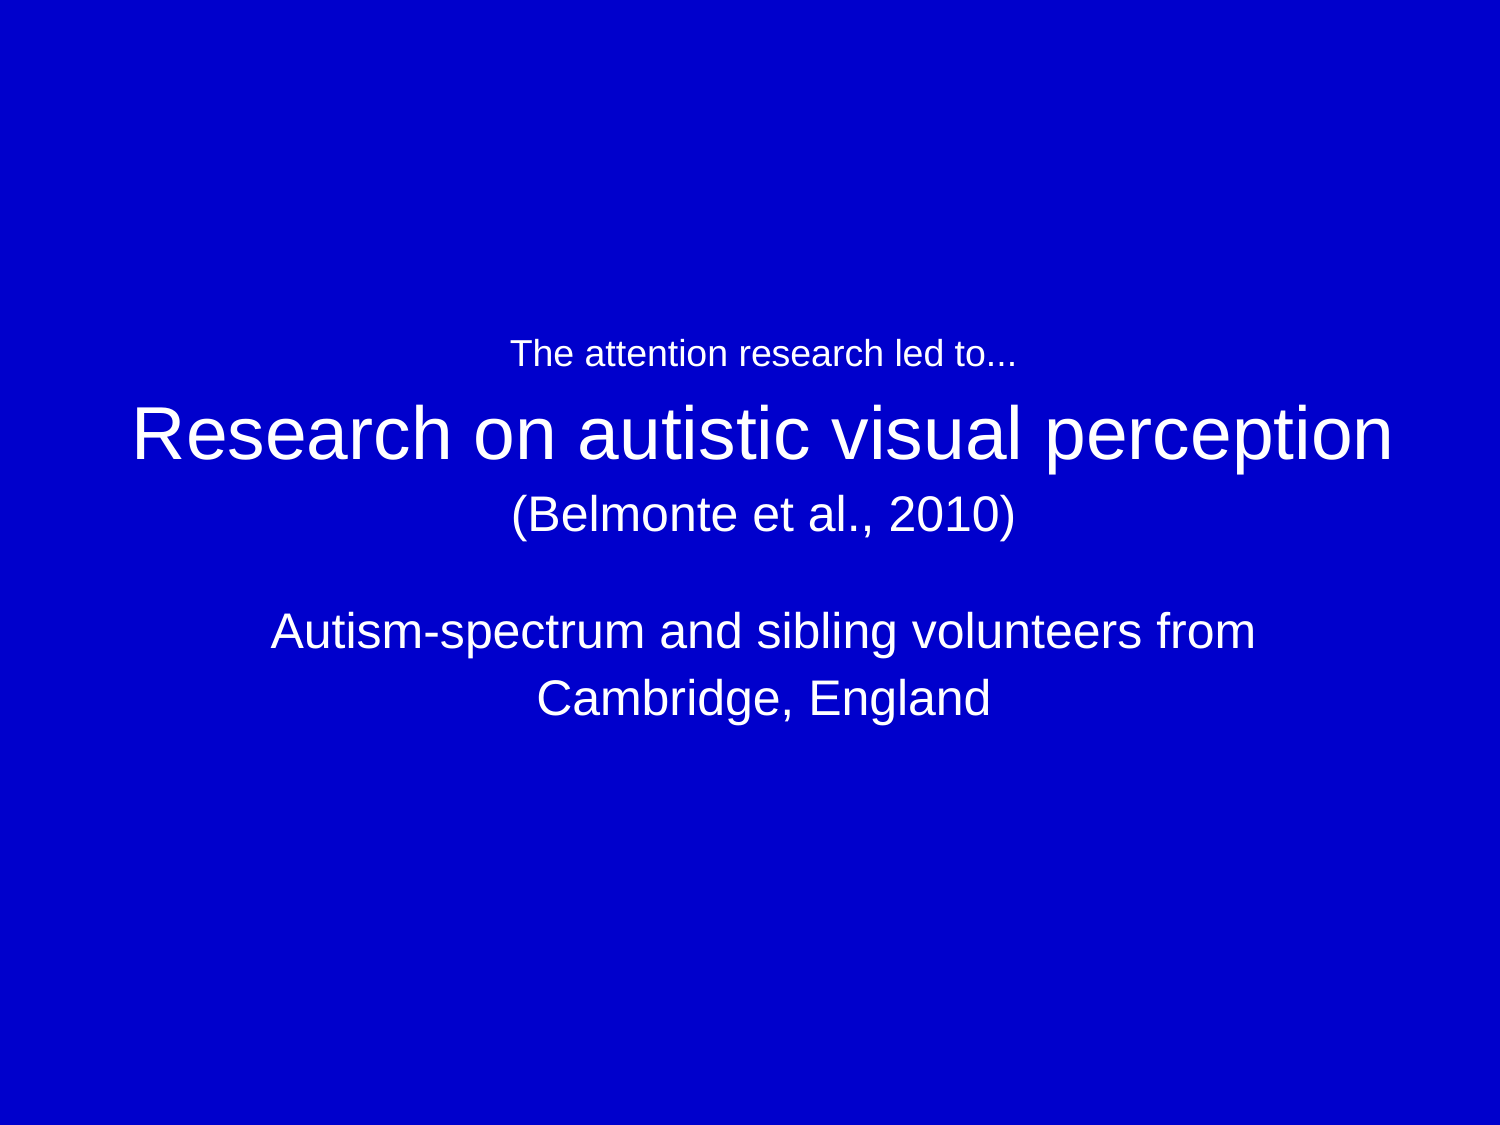

# The attention research led to... Research on autistic visual perception (Belmonte et al., 2010) Autism-spectrum and sibling volunteers from Cambridge, England